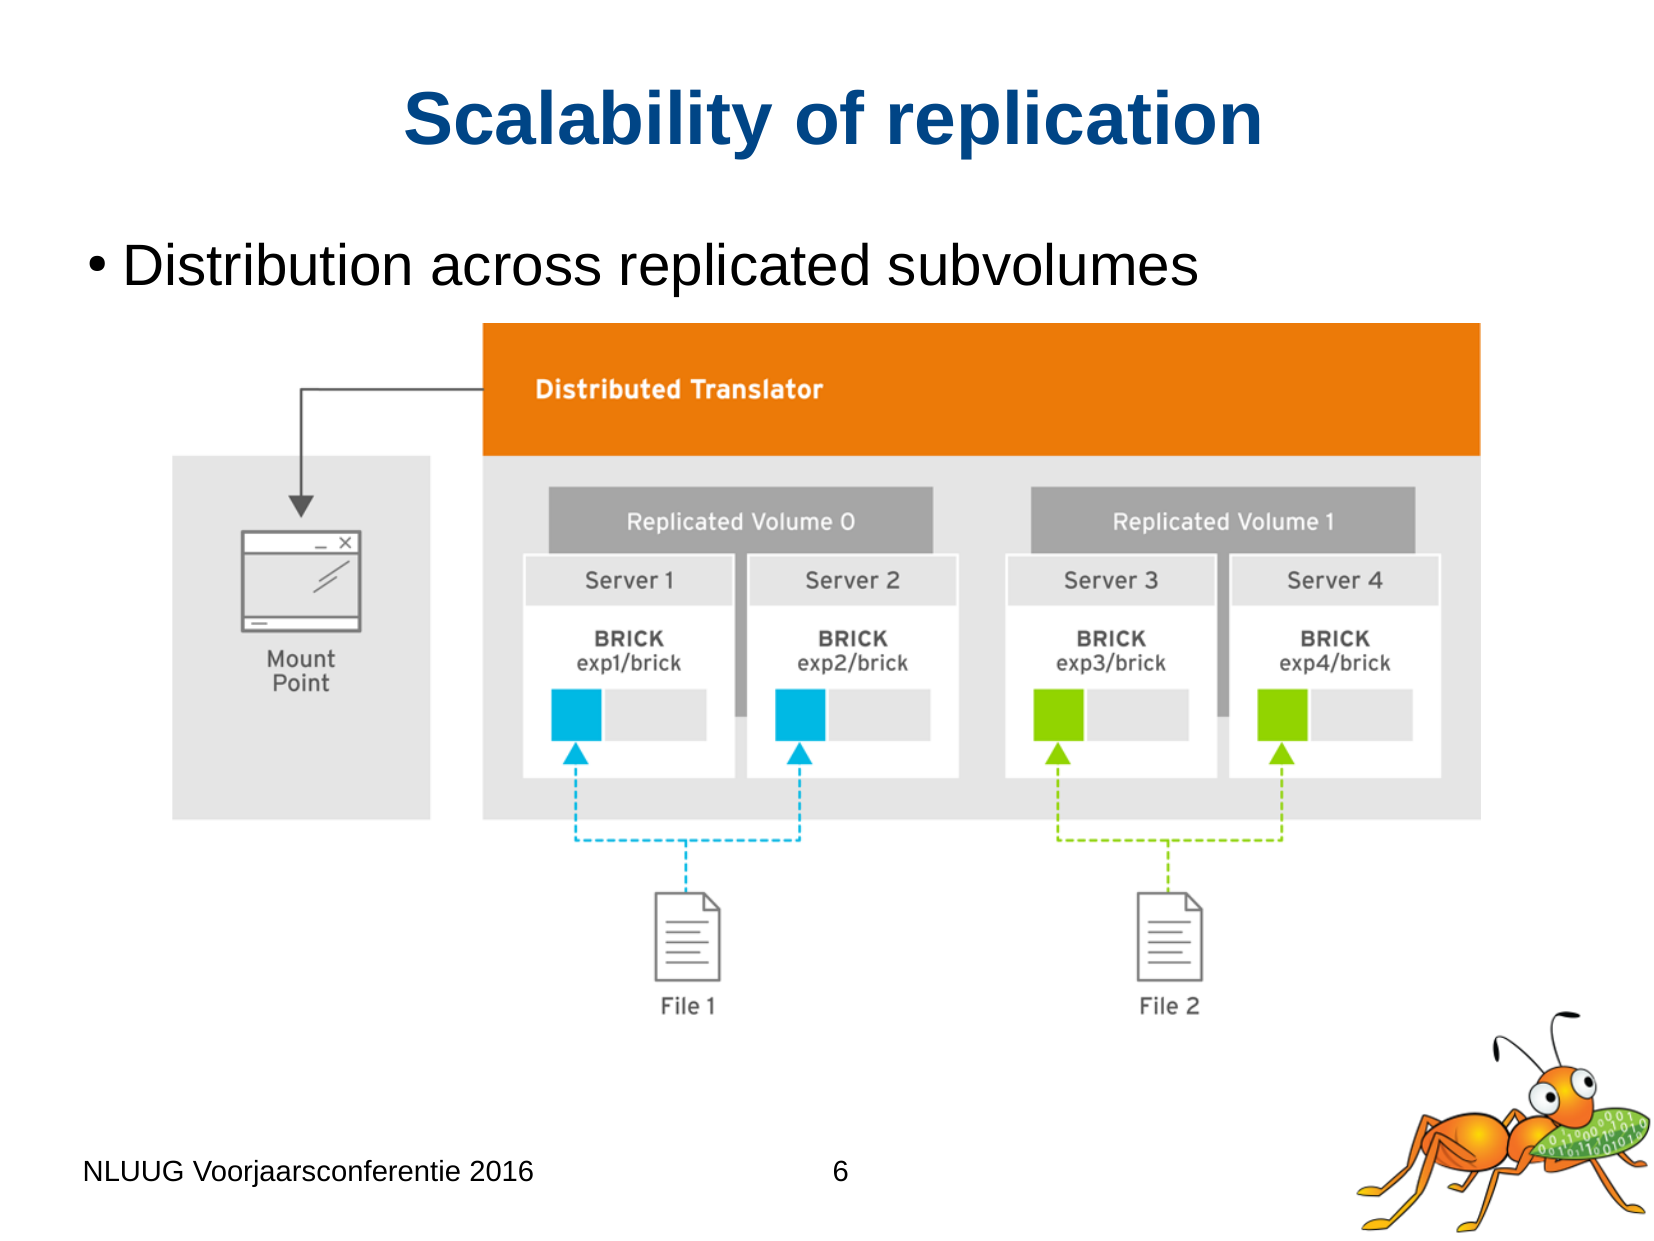

# Scalability of replication
Distribution across replicated subvolumes
FOSDEM, 31 January 2015
6